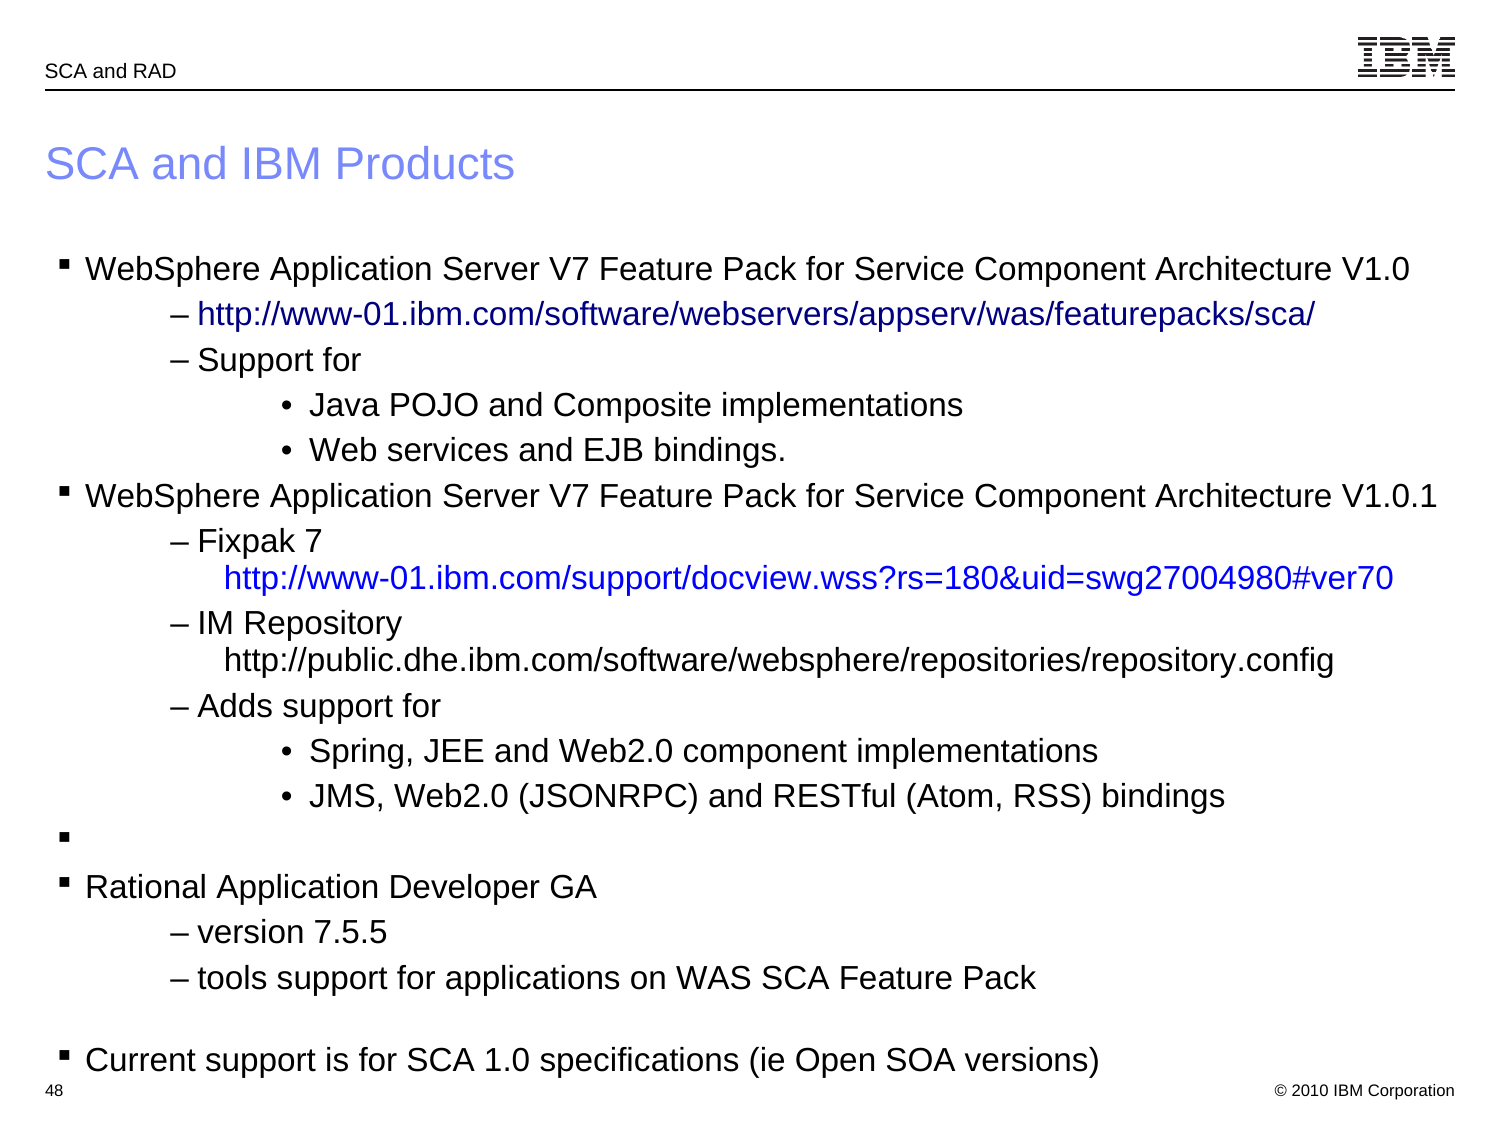

# SCA and IBM Products
WebSphere Application Server V7 Feature Pack for Service Component Architecture V1.0
http://www-01.ibm.com/software/webservers/appserv/was/featurepacks/sca/
Support for
Java POJO and Composite implementations
Web services and EJB bindings.
WebSphere Application Server V7 Feature Pack for Service Component Architecture V1.0.1
Fixpak 7 http://www-01.ibm.com/support/docview.wss?rs=180&uid=swg27004980#ver70
IM Repository http://public.dhe.ibm.com/software/websphere/repositories/repository.config
Adds support for
Spring, JEE and Web2.0 component implementations
JMS, Web2.0 (JSONRPC) and RESTful (Atom, RSS) bindings
Rational Application Developer GA
version 7.5.5
tools support for applications on WAS SCA Feature Pack
Current support is for SCA 1.0 specifications (ie Open SOA versions)
48